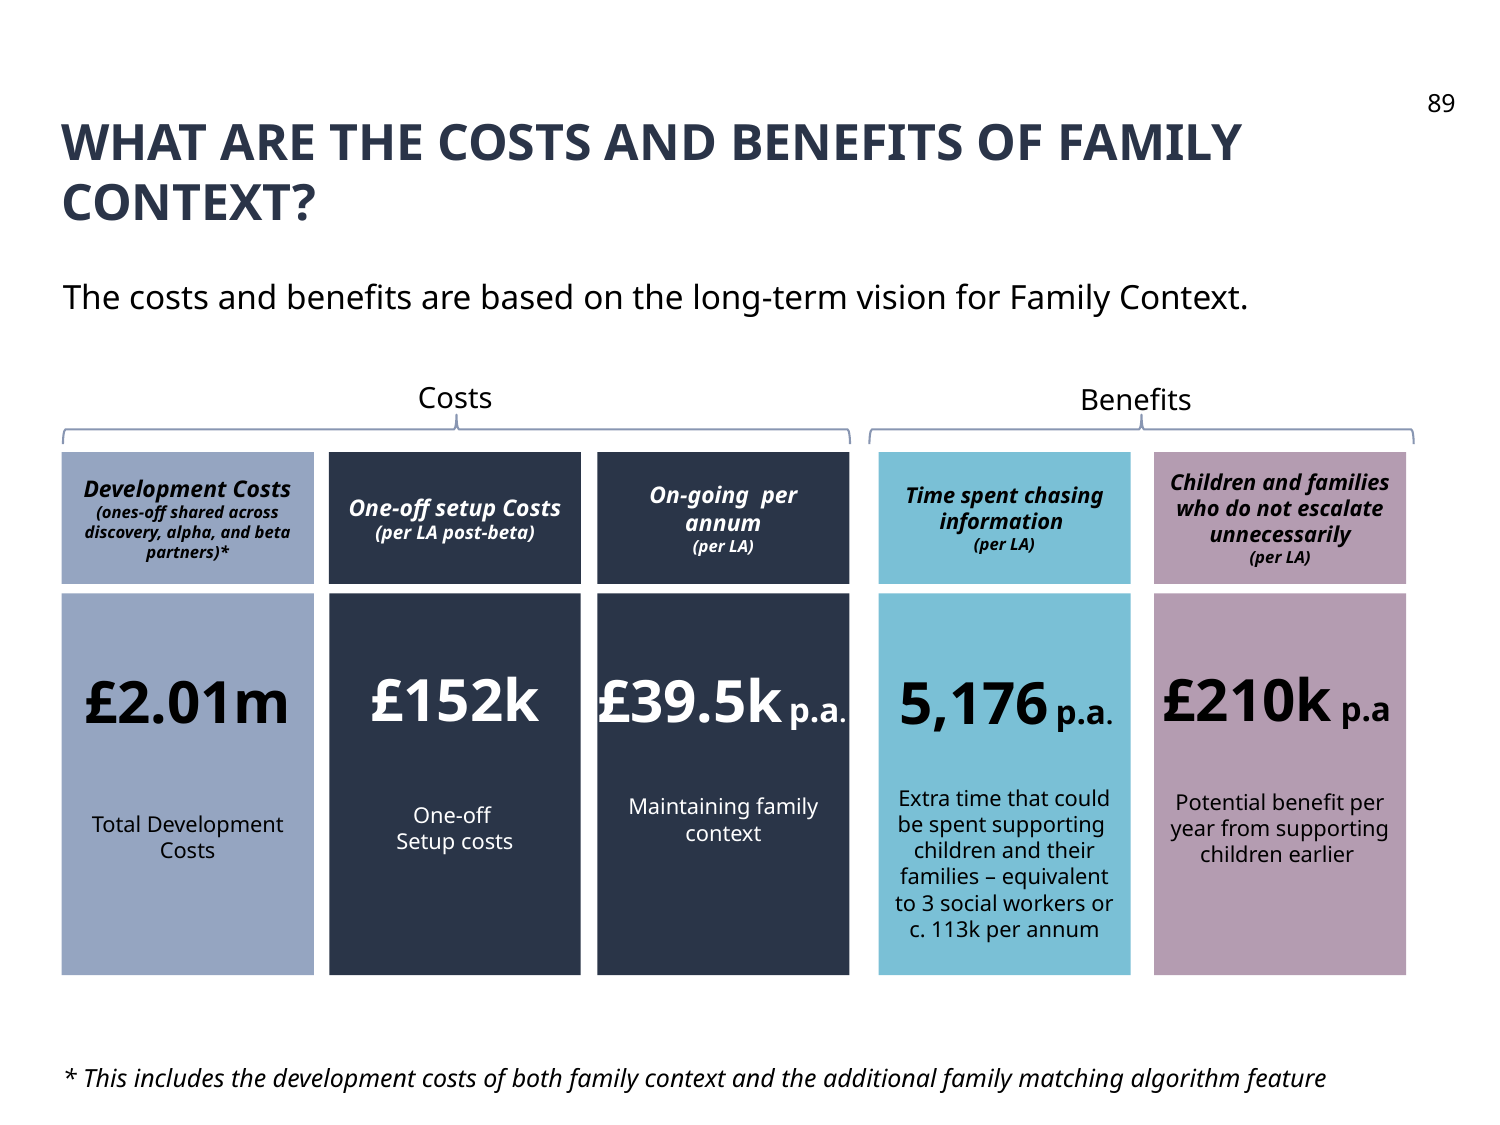

WHAT ARE THE COSTS AND BENEFITS OF FAMILY CONTEXT?
The costs and benefits are based on the long-term vision for Family Context.
Costs
Benefits
Development Costs (ones-off shared across discovery, alpha, and beta partners)*
One-off setup Costs
(per LA post-beta)
On-going per annum
(per LA)
Time spent chasing information
(per LA)
Children and families who do not escalate unnecessarily
(per LA)
Total Development Costs
One-off
Setup costs
£152k
Maintaining family context
Extra time that could be spent supporting
children and their families – equivalent to 3 social workers or c. 113k per annum
Potential benefit per year from supporting children earlier
£210k p.a
£39.5k p.a.
£2.01m
5,176 p.a.
* This includes the development costs of both family context and the additional family matching algorithm feature